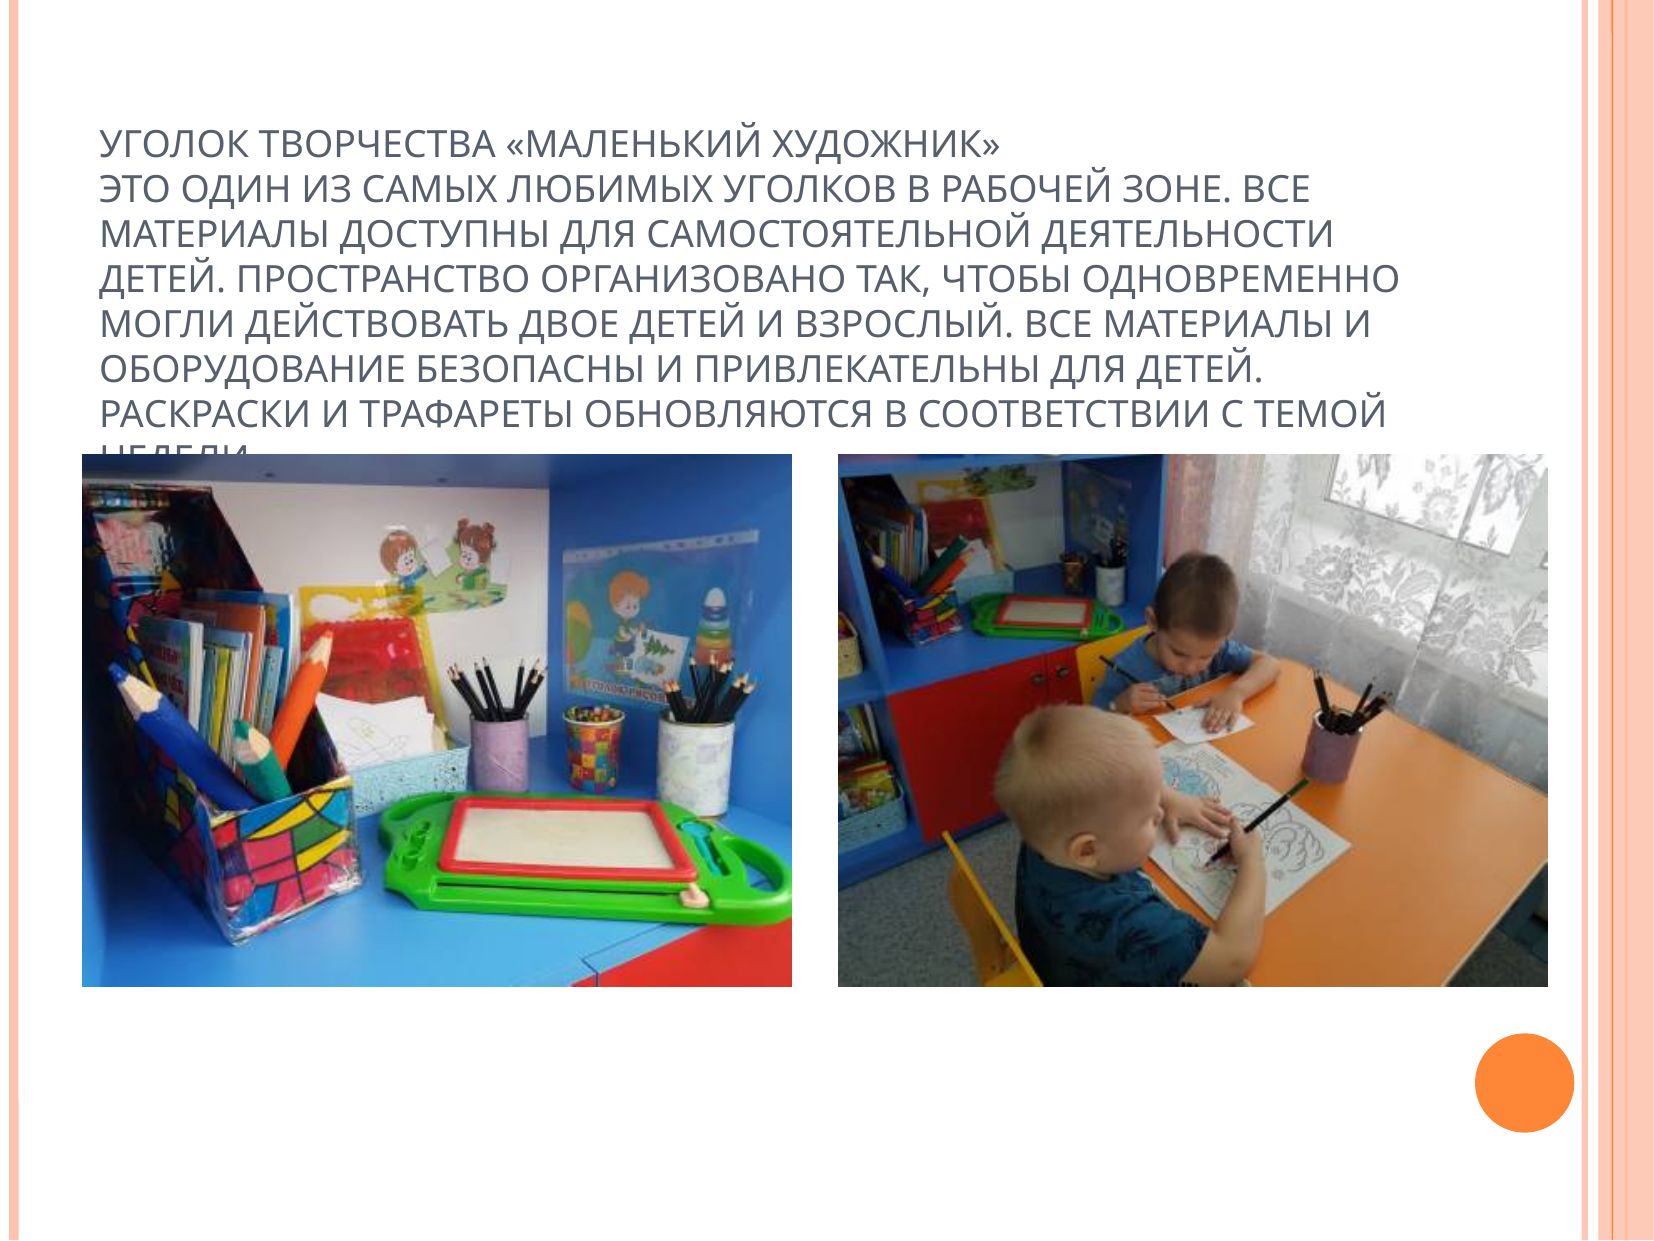

# Уголок творчества «Маленький художник» Это один из самых любимых уголков в рабочей зоне. Все материалы доступны для самостоятельной деятельности детей. Пространство организовано так, чтобы одновременно могли действовать двое детей и взрослый. Все материалы и оборудование безопасны и привлекательны для детей. Раскраски и трафареты обновляются в соответствии с темой недели.